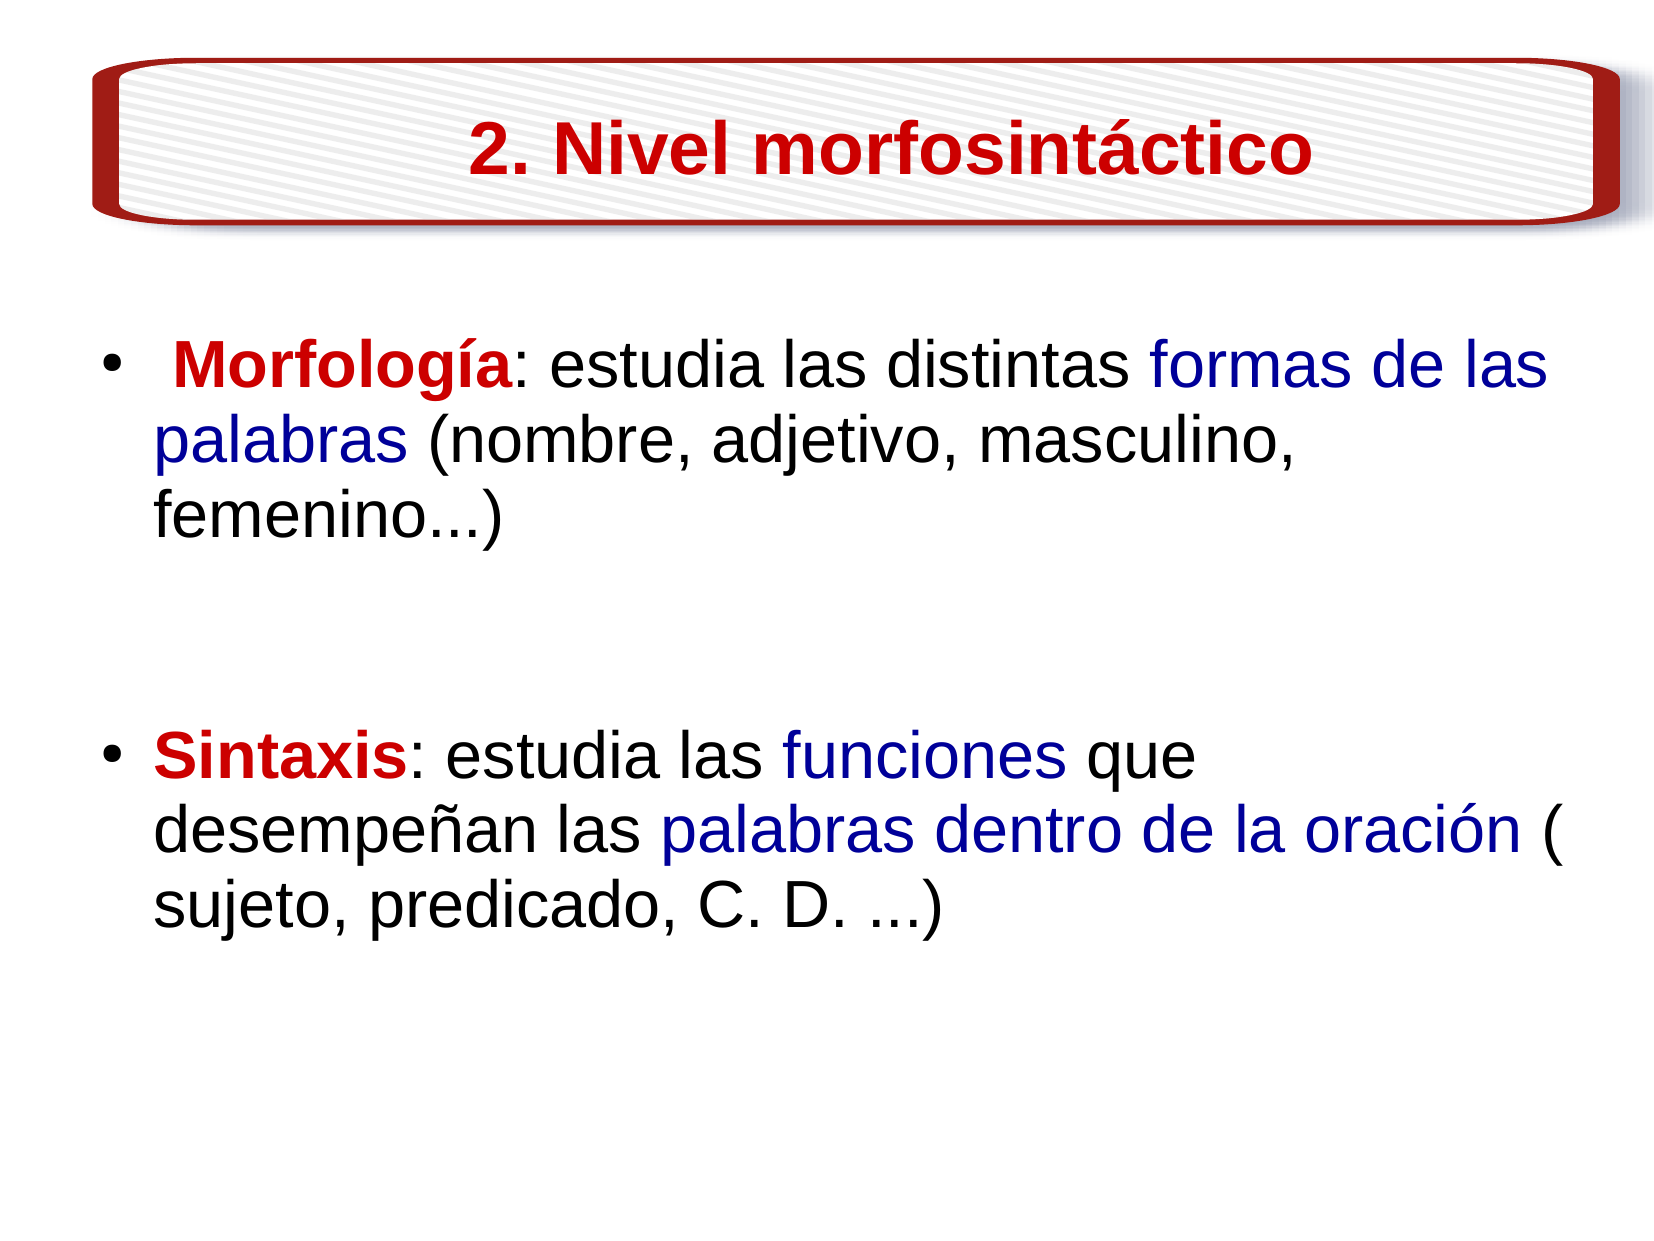

2. Nivel morfosintáctico
#
 Morfología: estudia las distintas formas de las palabras (nombre, adjetivo, masculino, femenino...)
Sintaxis: estudia las funciones que desempeñan las palabras dentro de la oración ( sujeto, predicado, C. D. ...)